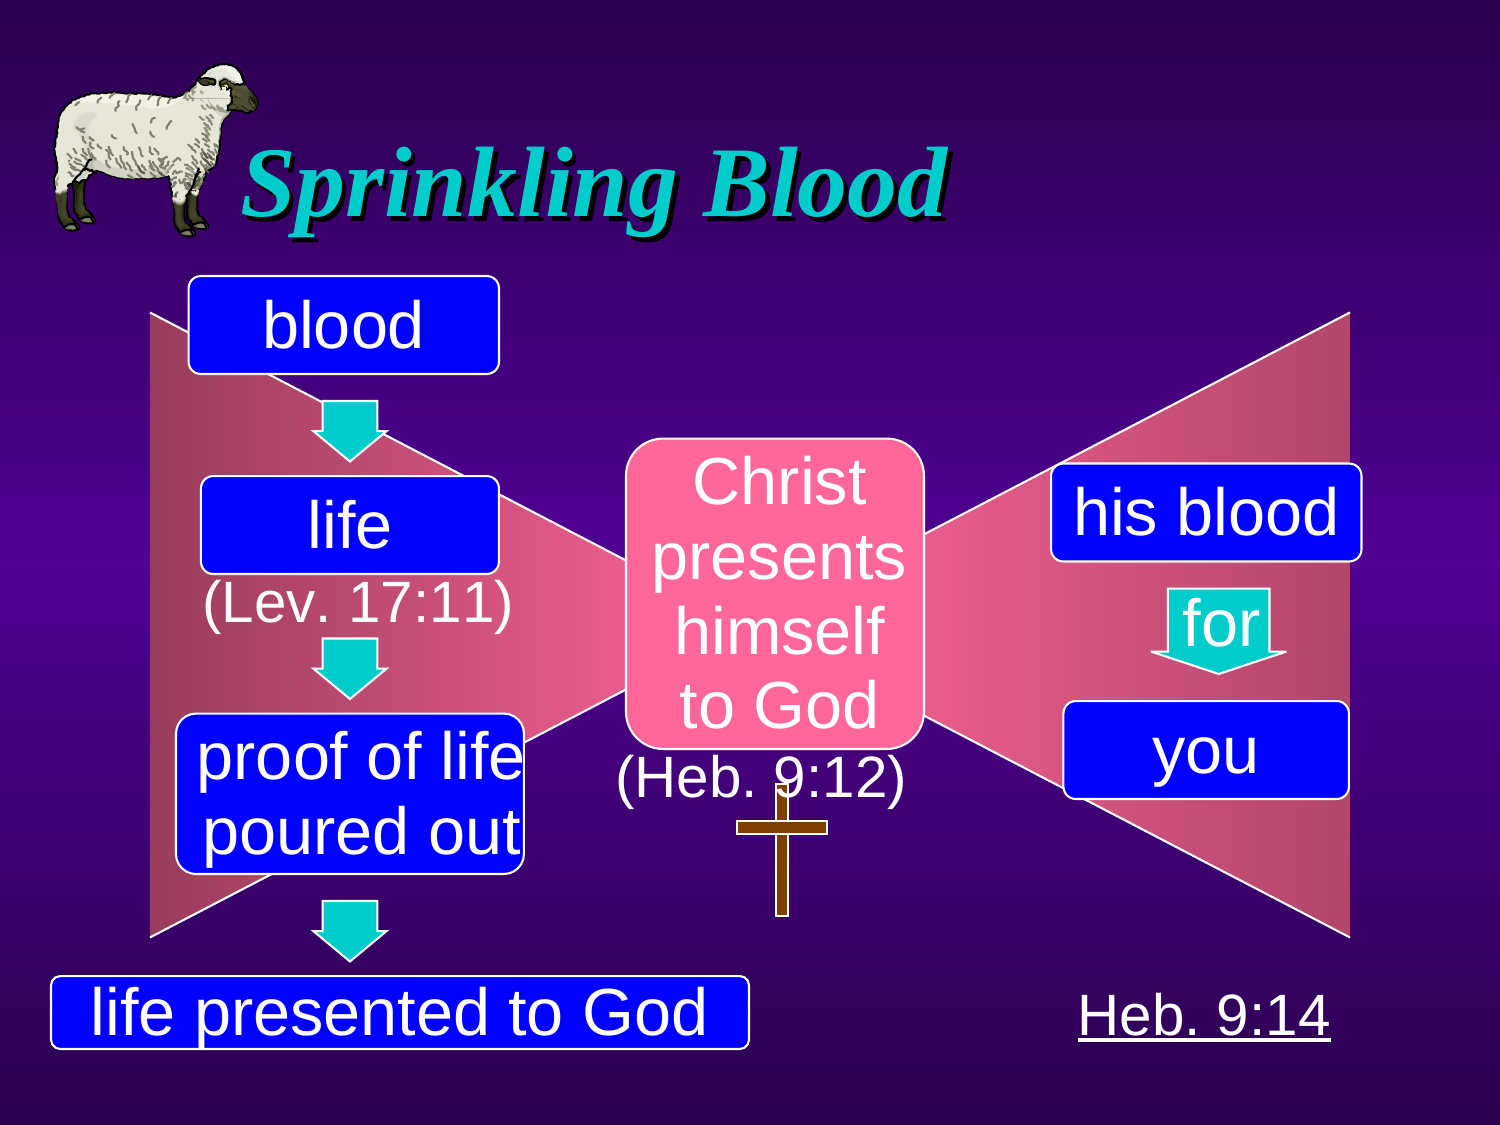

# Sprinkling Blood
blood
life
(Lev. 17:11)
Christ
presents
himself
to God
(Heb. 9:12)
his blood
for
you
proof of life
poured out
life presented to God
Heb. 9:14